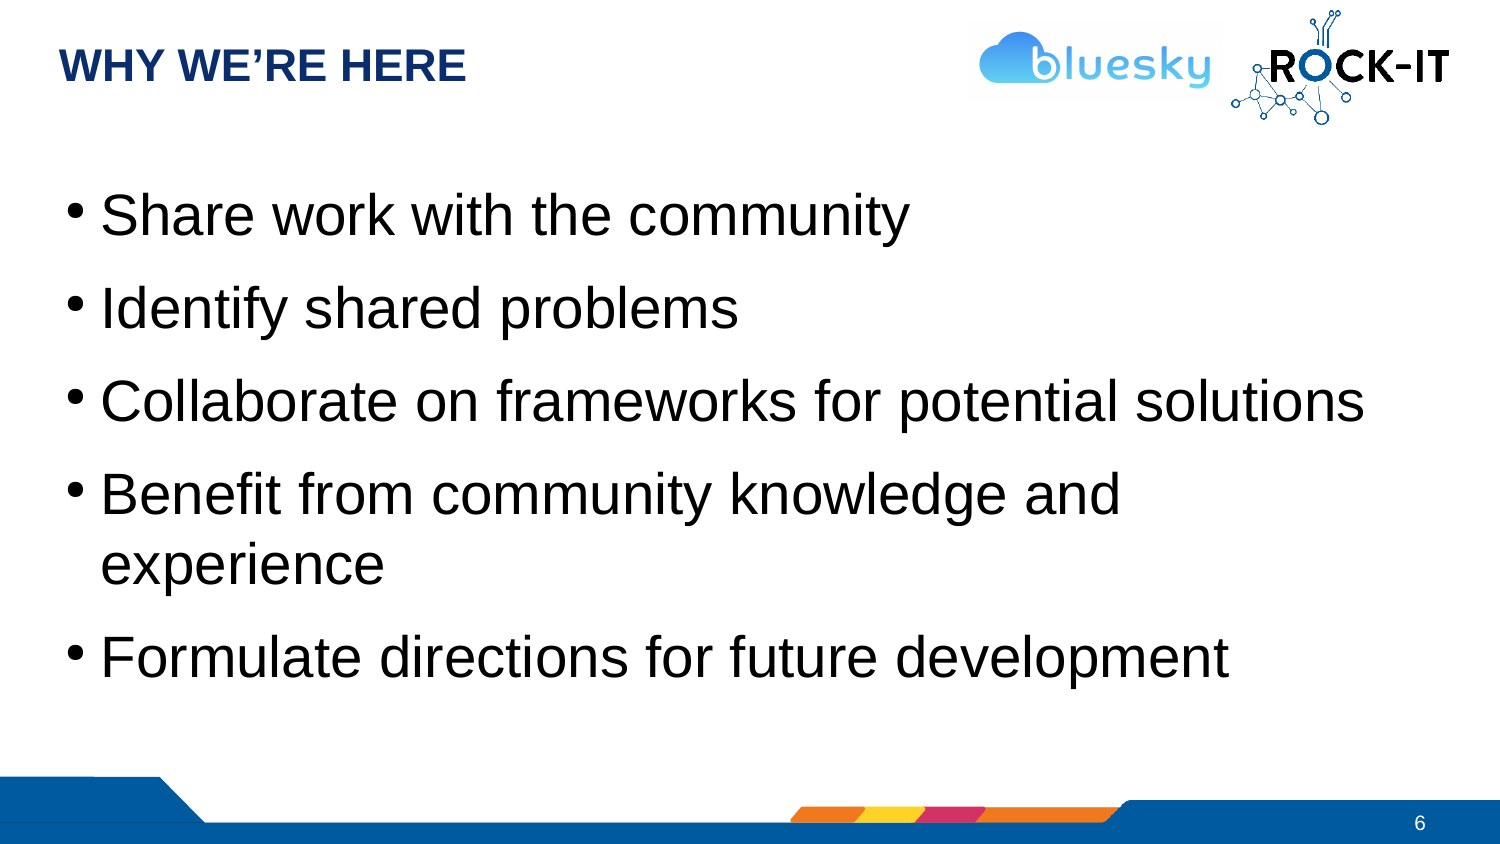

# Why we’re here
Share work with the community
Identify shared problems
Collaborate on frameworks for potential solutions
Benefit from community knowledge and experience
Formulate directions for future development